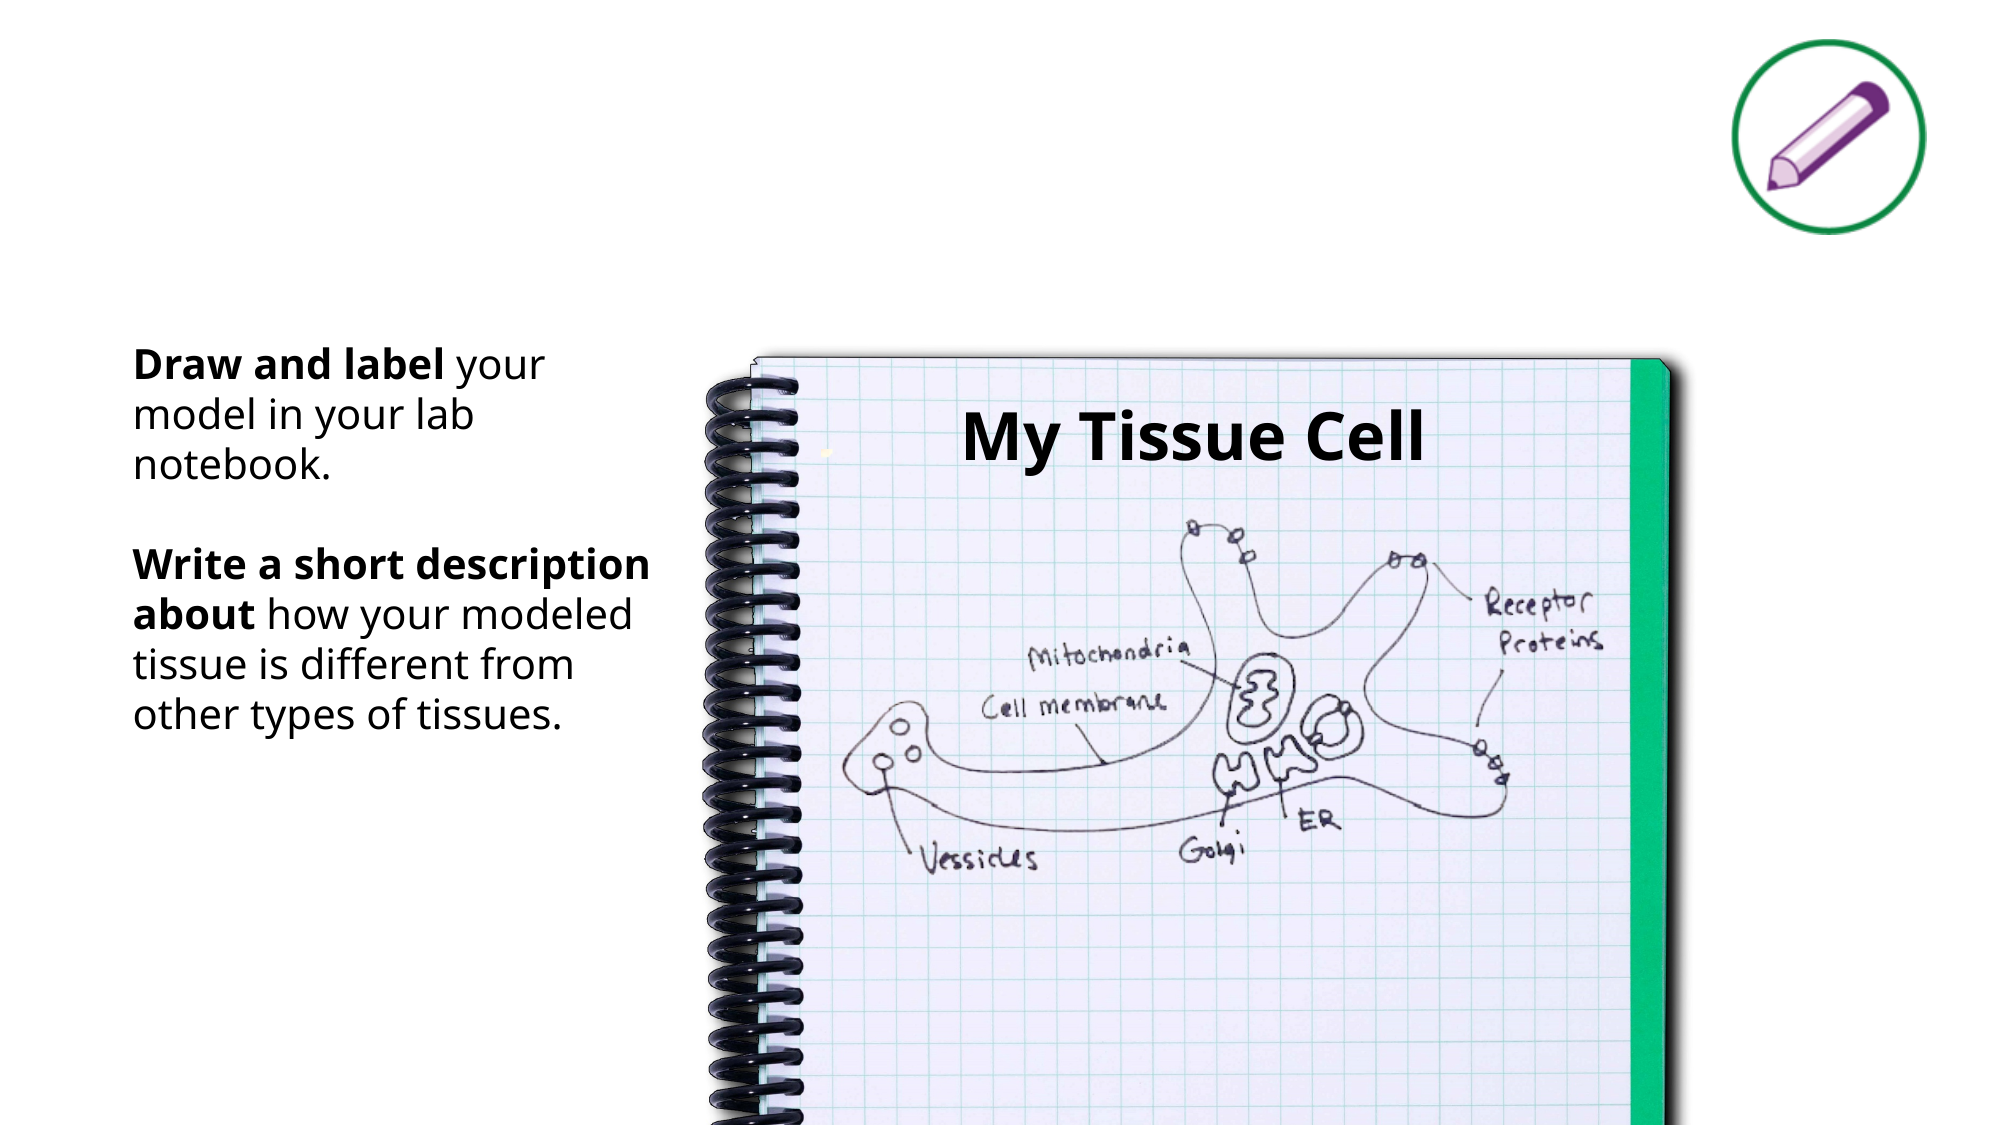

Modeling Tissue Cells
Draw and label your model in your lab notebook.
Write a short description about how your modeled tissue is different from other types of tissues.
My Tissue Cell